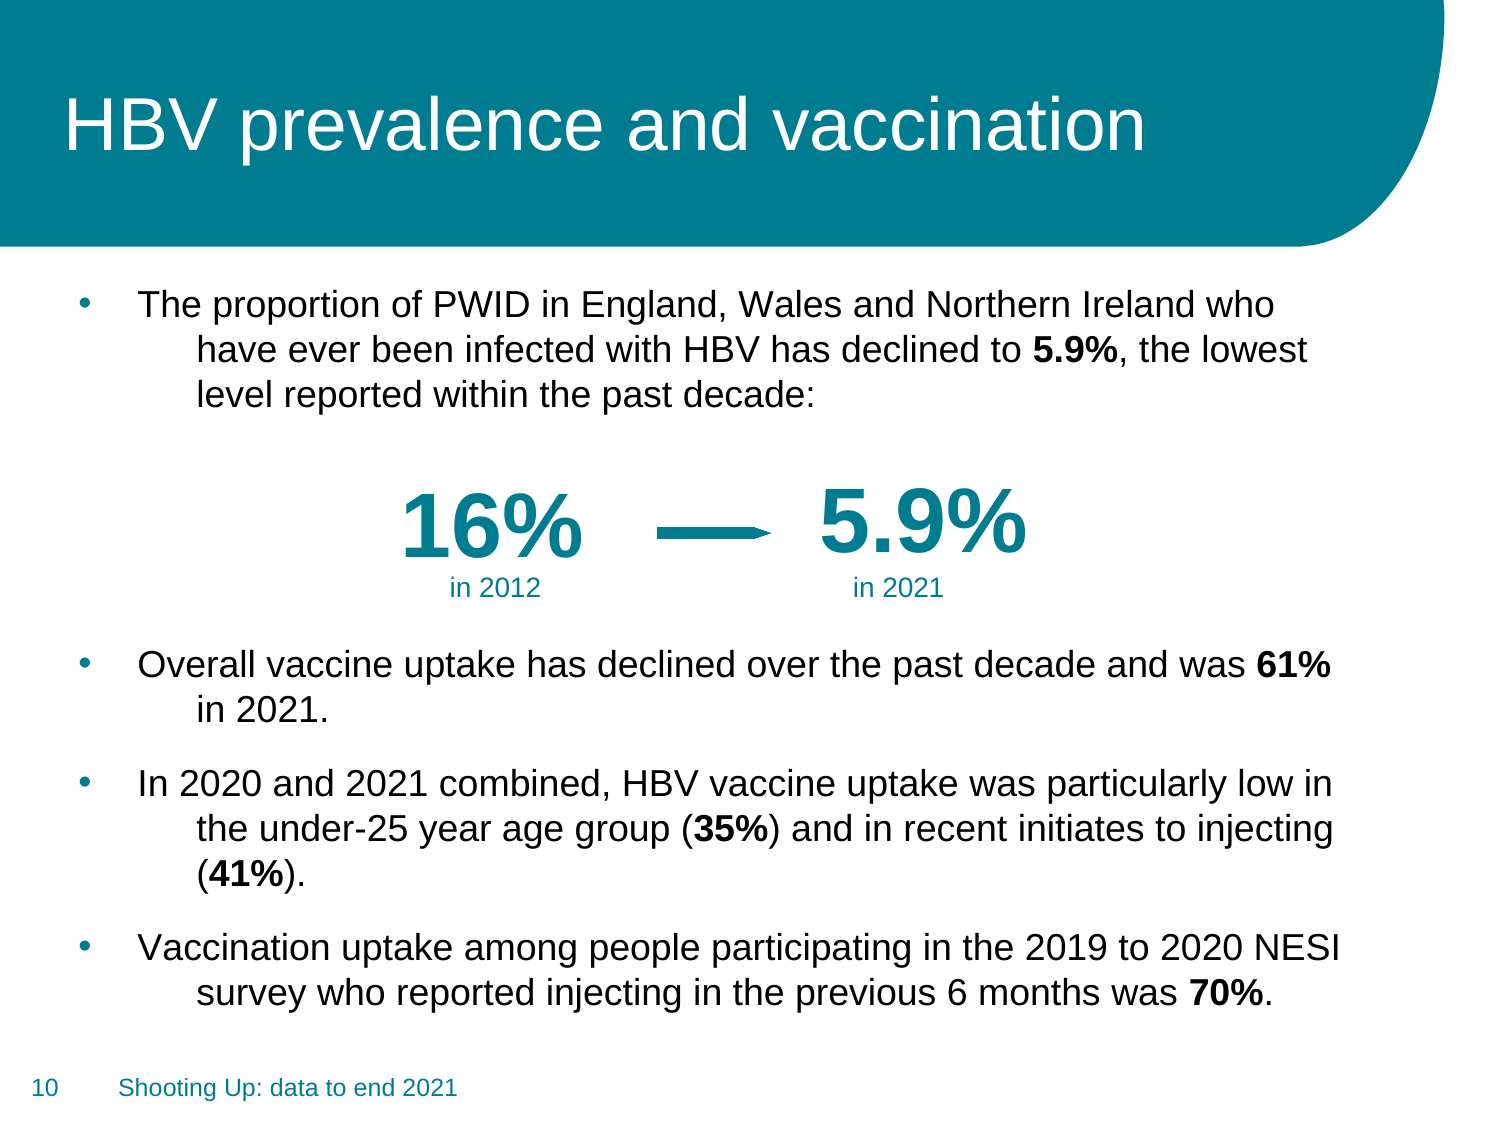

# HBV prevalence and vaccination
The proportion of PWID in England, Wales and Northern Ireland who have ever been infected with HBV has declined to 5.9%, the lowest level reported within the past decade:
5.9%
16%
in 2012
in 2021
Overall vaccine uptake has declined over the past decade and was 61% in 2021.
In 2020 and 2021 combined, HBV vaccine uptake was particularly low in the under-25 year age group (35%) and in recent initiates to injecting (41%).
Vaccination uptake among people participating in the 2019 to 2020 NESI survey who reported injecting in the previous 6 months was 70%.
7
Shooting Up: data to end 2021